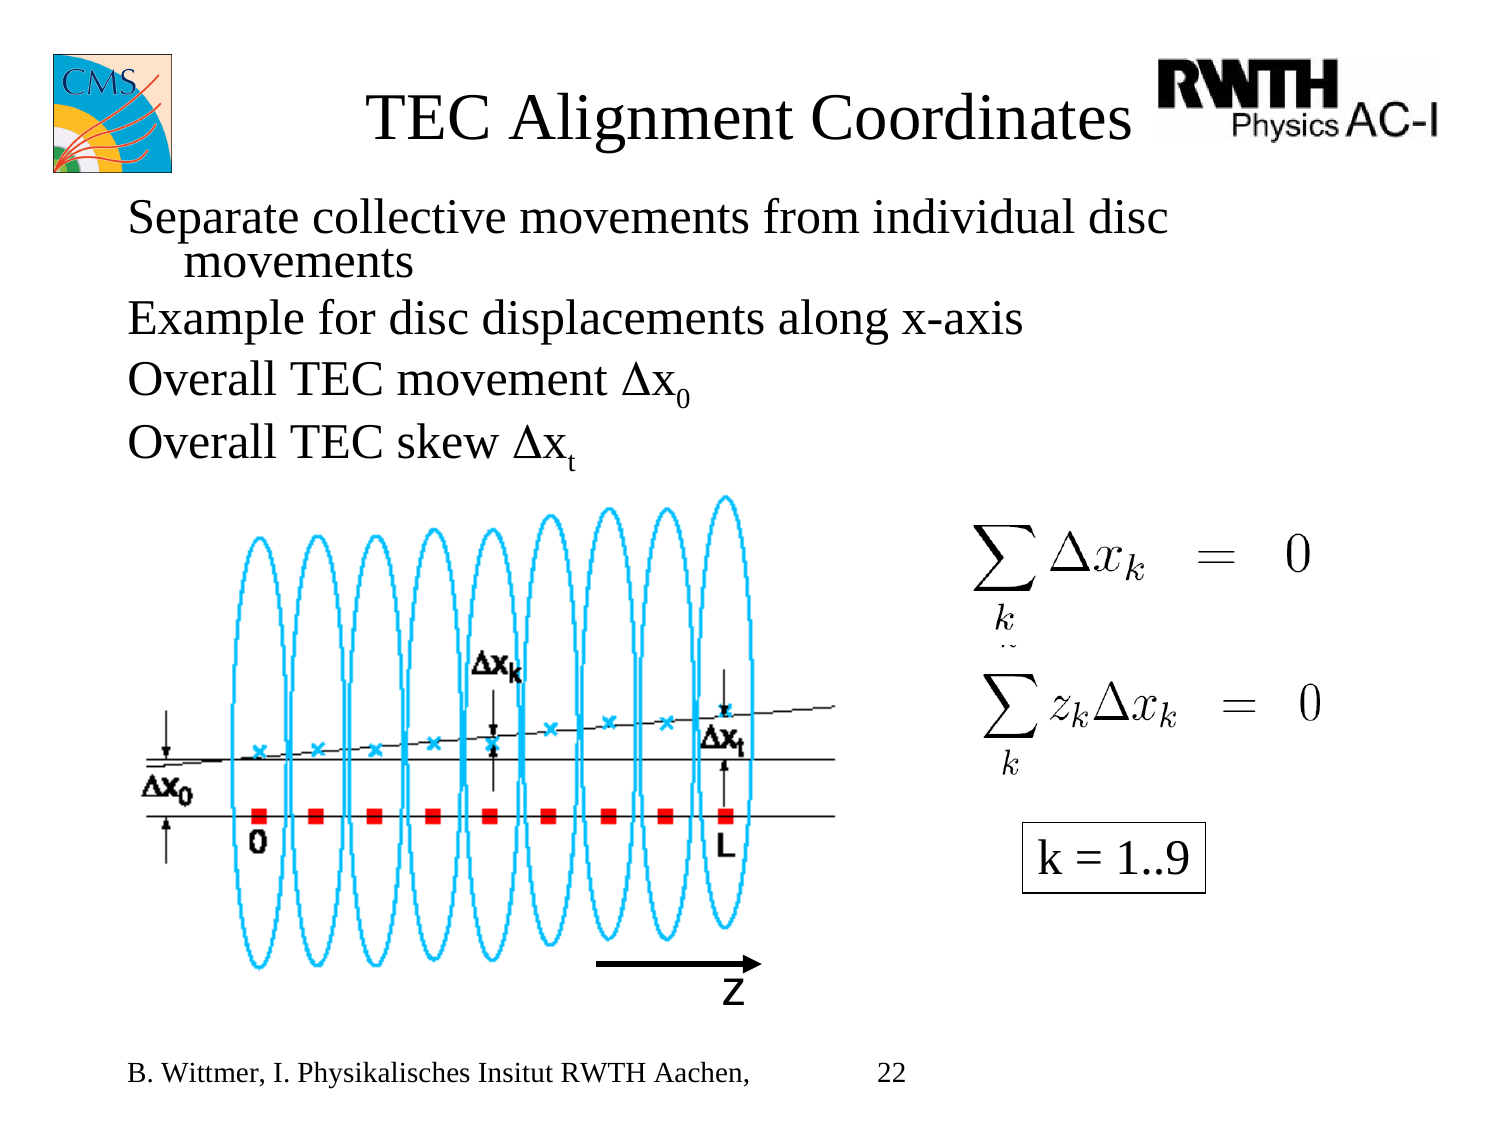

# TEC Alignment Coordinates
Separate collective movements from individual disc movements
Example for disc displacements along x-axis
Overall TEC movement x0
Overall TEC skew xt
k = 1..9
z